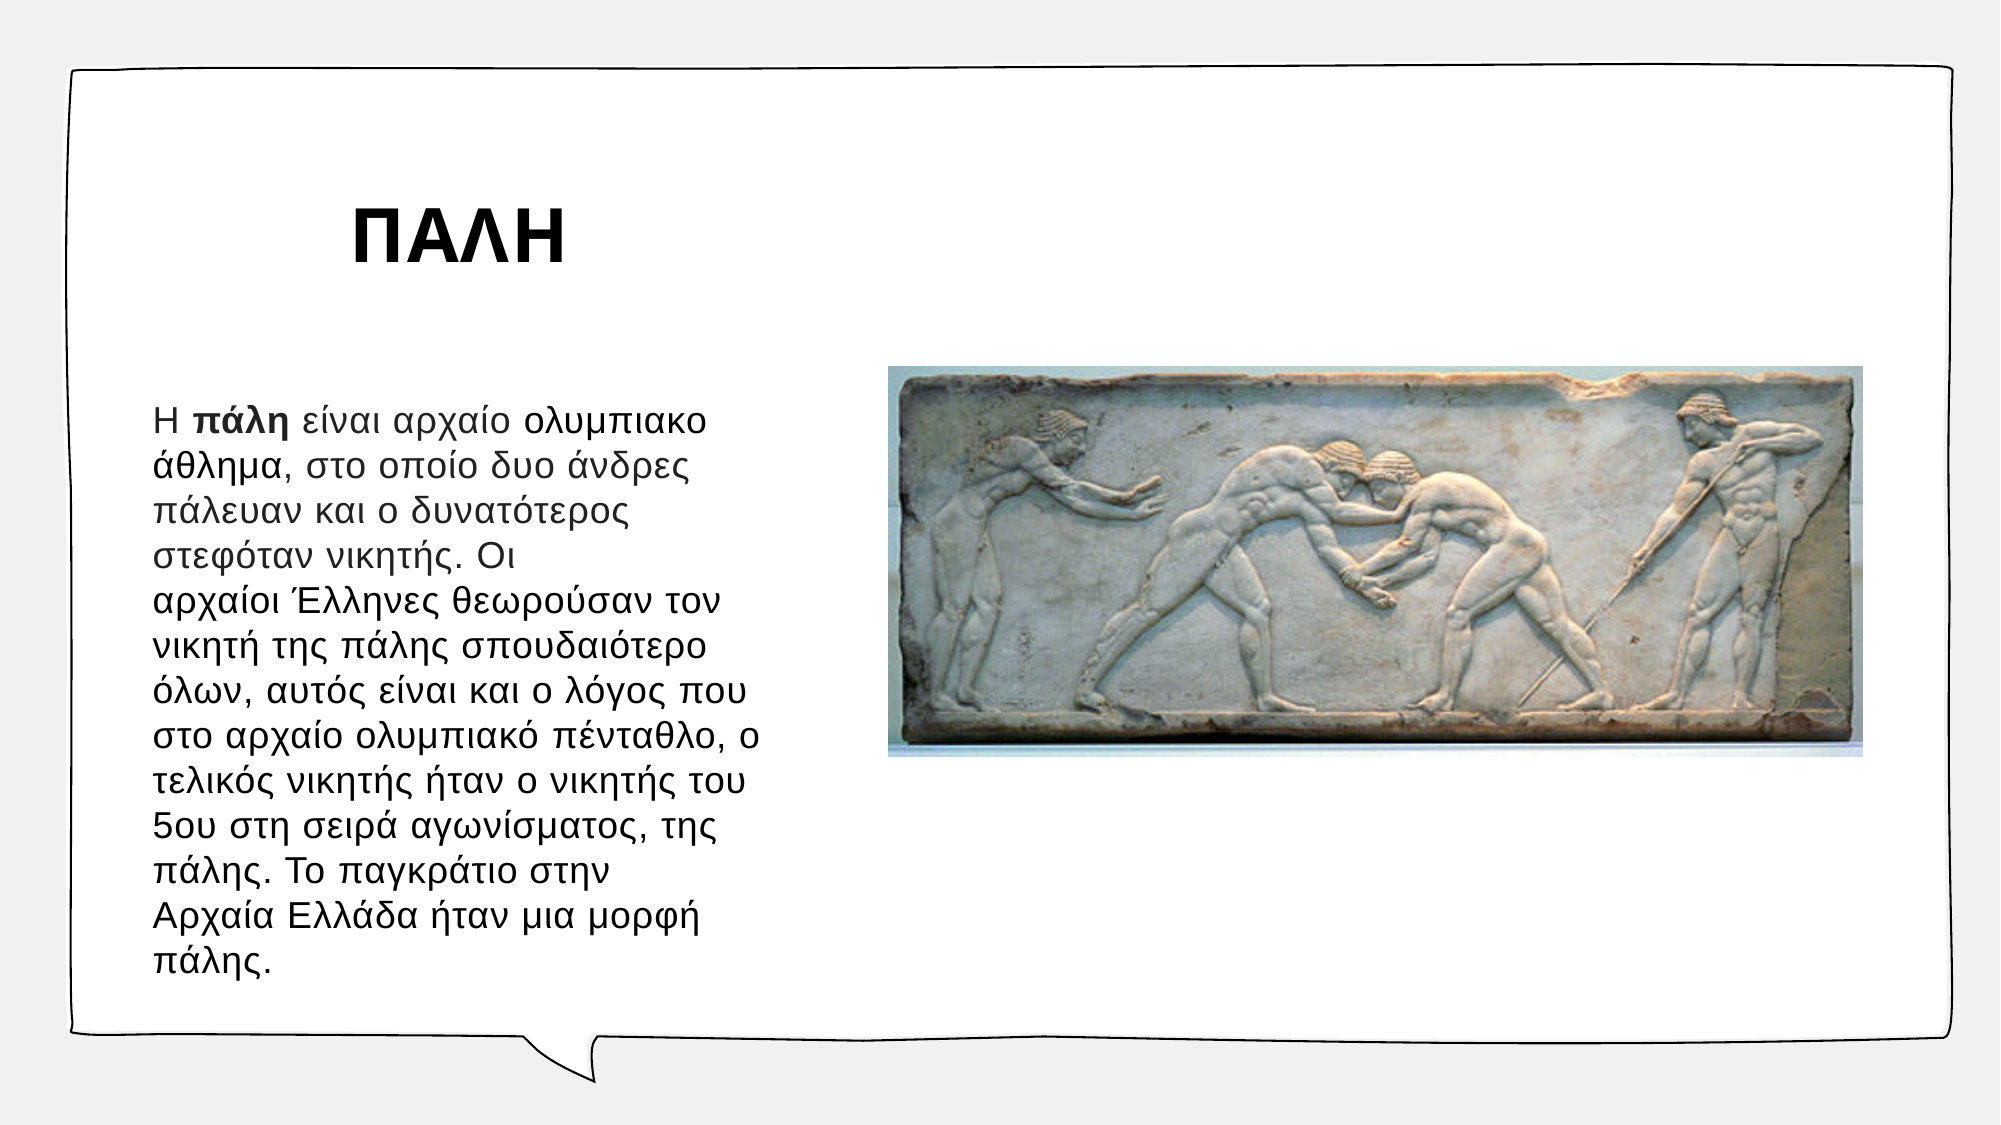

# ΠΑΛΗ
Η πάλη είναι αρχαίο ολυμπιακο άθλημα, στο οποίο δυο άνδρες πάλευαν και ο δυνατότερος στεφόταν νικητής. Οι αρχαίοι Έλληνες θεωρούσαν τον νικητή της πάλης σπουδαιότερο όλων, αυτός είναι και ο λόγος που στο αρχαίο ολυμπιακό πένταθλο, ο τελικός νικητής ήταν ο νικητής του 5ου στη σειρά αγωνίσματος, της πάλης. Το παγκράτιο στην Αρχαία Ελλάδα ήταν μια μορφή πάλης.